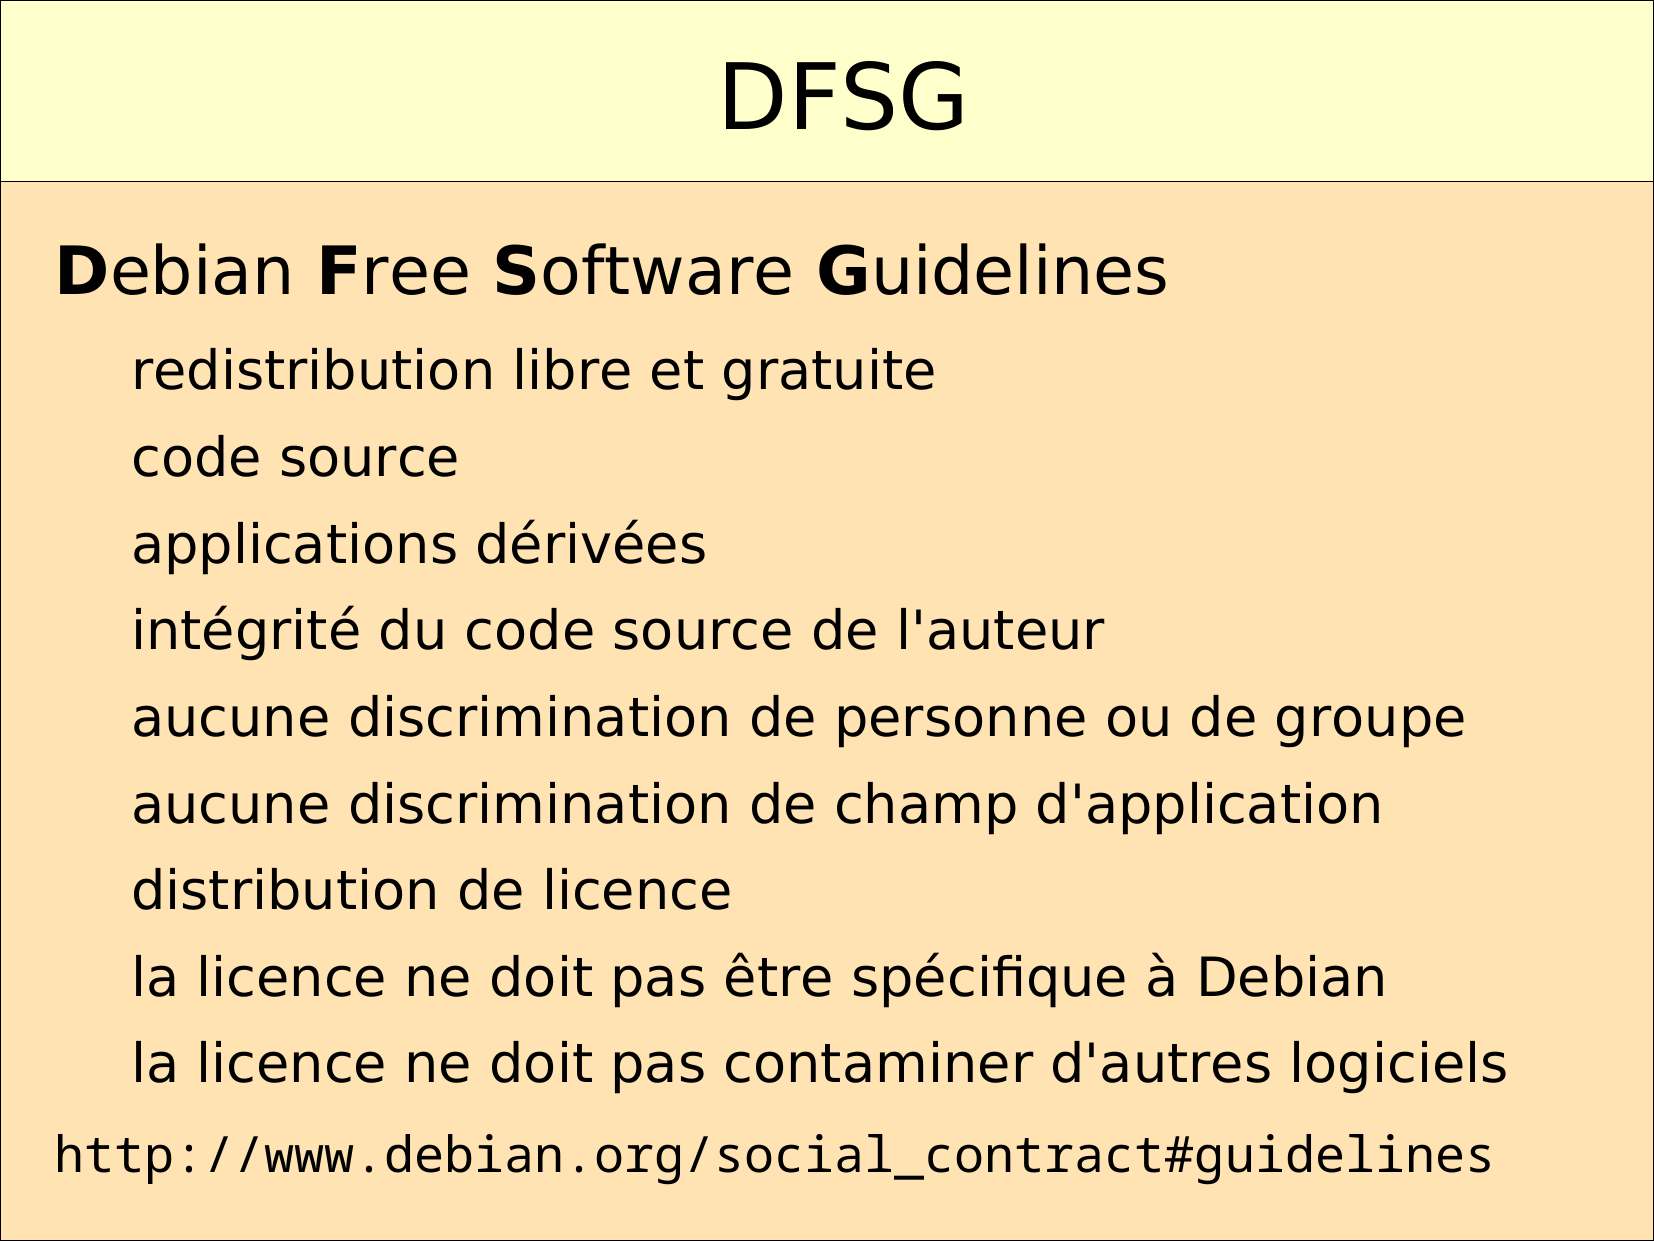

# DFSG
Debian Free Software Guidelines
redistribution libre et gratuite
code source
applications dérivées
intégrité du code source de l'auteur
aucune discrimination de personne ou de groupe
aucune discrimination de champ d'application
distribution de licence
la licence ne doit pas être spécifique à Debian
la licence ne doit pas contaminer d'autres logiciels
http://www.debian.org/social_contract#guidelines